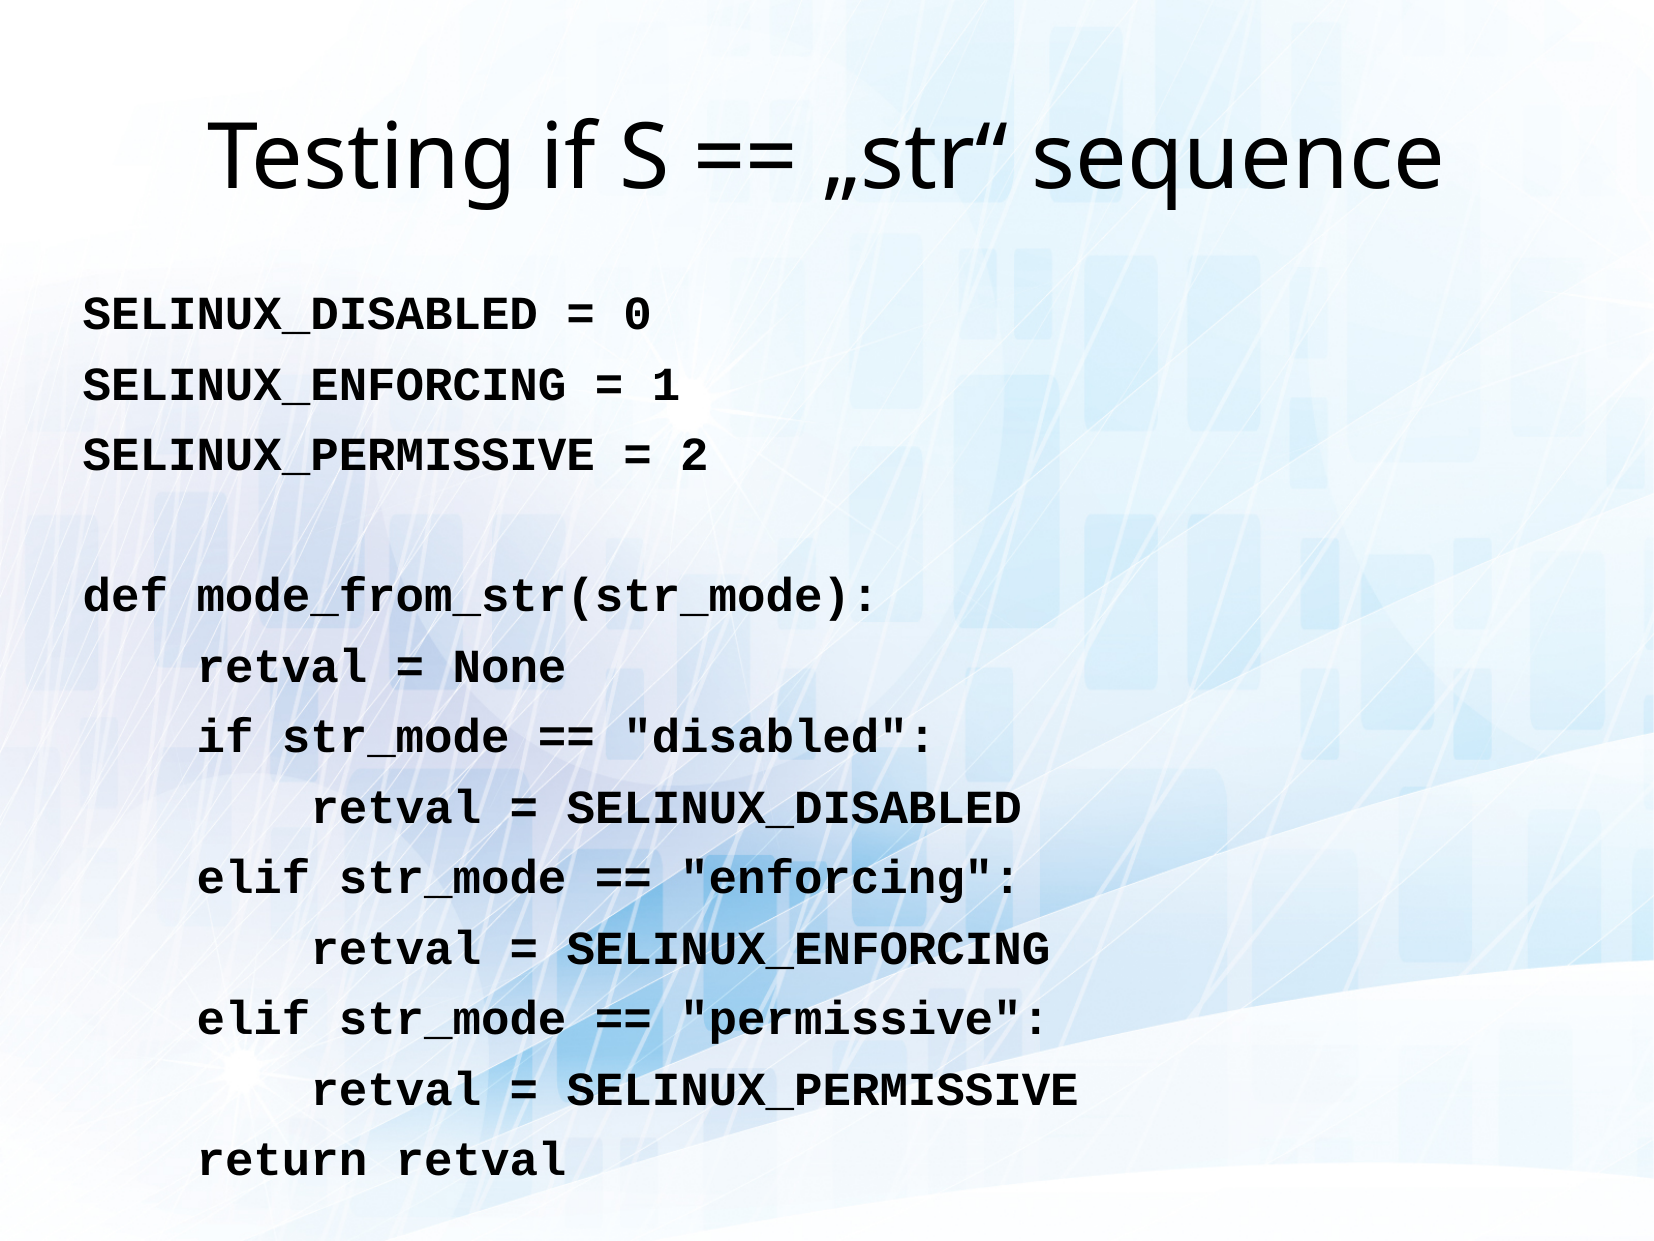

# Testing if S == „str“ sequence
SELINUX_DISABLED = 0
SELINUX_ENFORCING = 1
SELINUX_PERMISSIVE = 2
def mode_from_str(str_mode):
 retval = None
 if str_mode == "disabled":
 retval = SELINUX_DISABLED
 elif str_mode == "enforcing":
 retval = SELINUX_ENFORCING
 elif str_mode == "permissive":
 retval = SELINUX_PERMISSIVE
 return retval